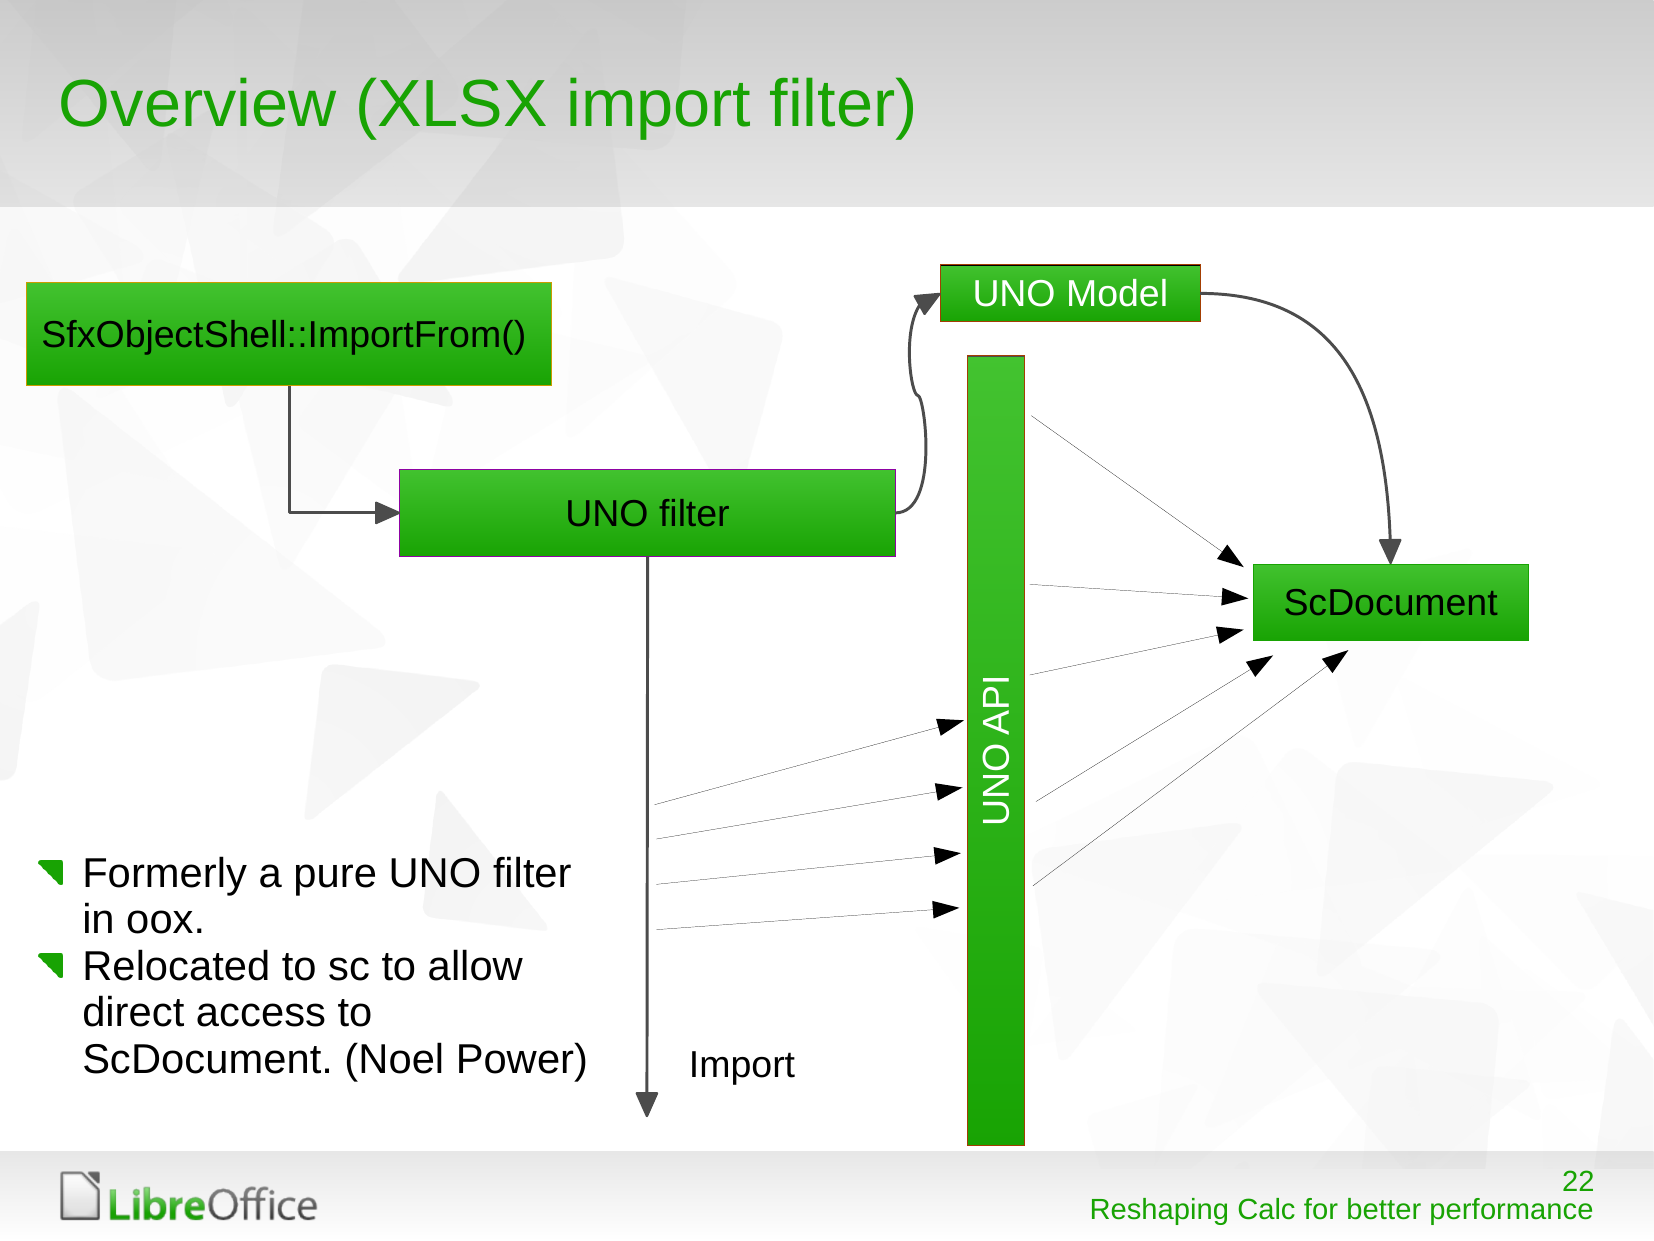

# Overview (XLSX import filter)
UNO Model
SfxObjectShell::ImportFrom()
UNO filter
ScDocument
UNO API
Formerly a pure UNO filter in oox.
Relocated to sc to allow direct access to ScDocument. (Noel Power)
Import
22
Reshaping Calc for better performance